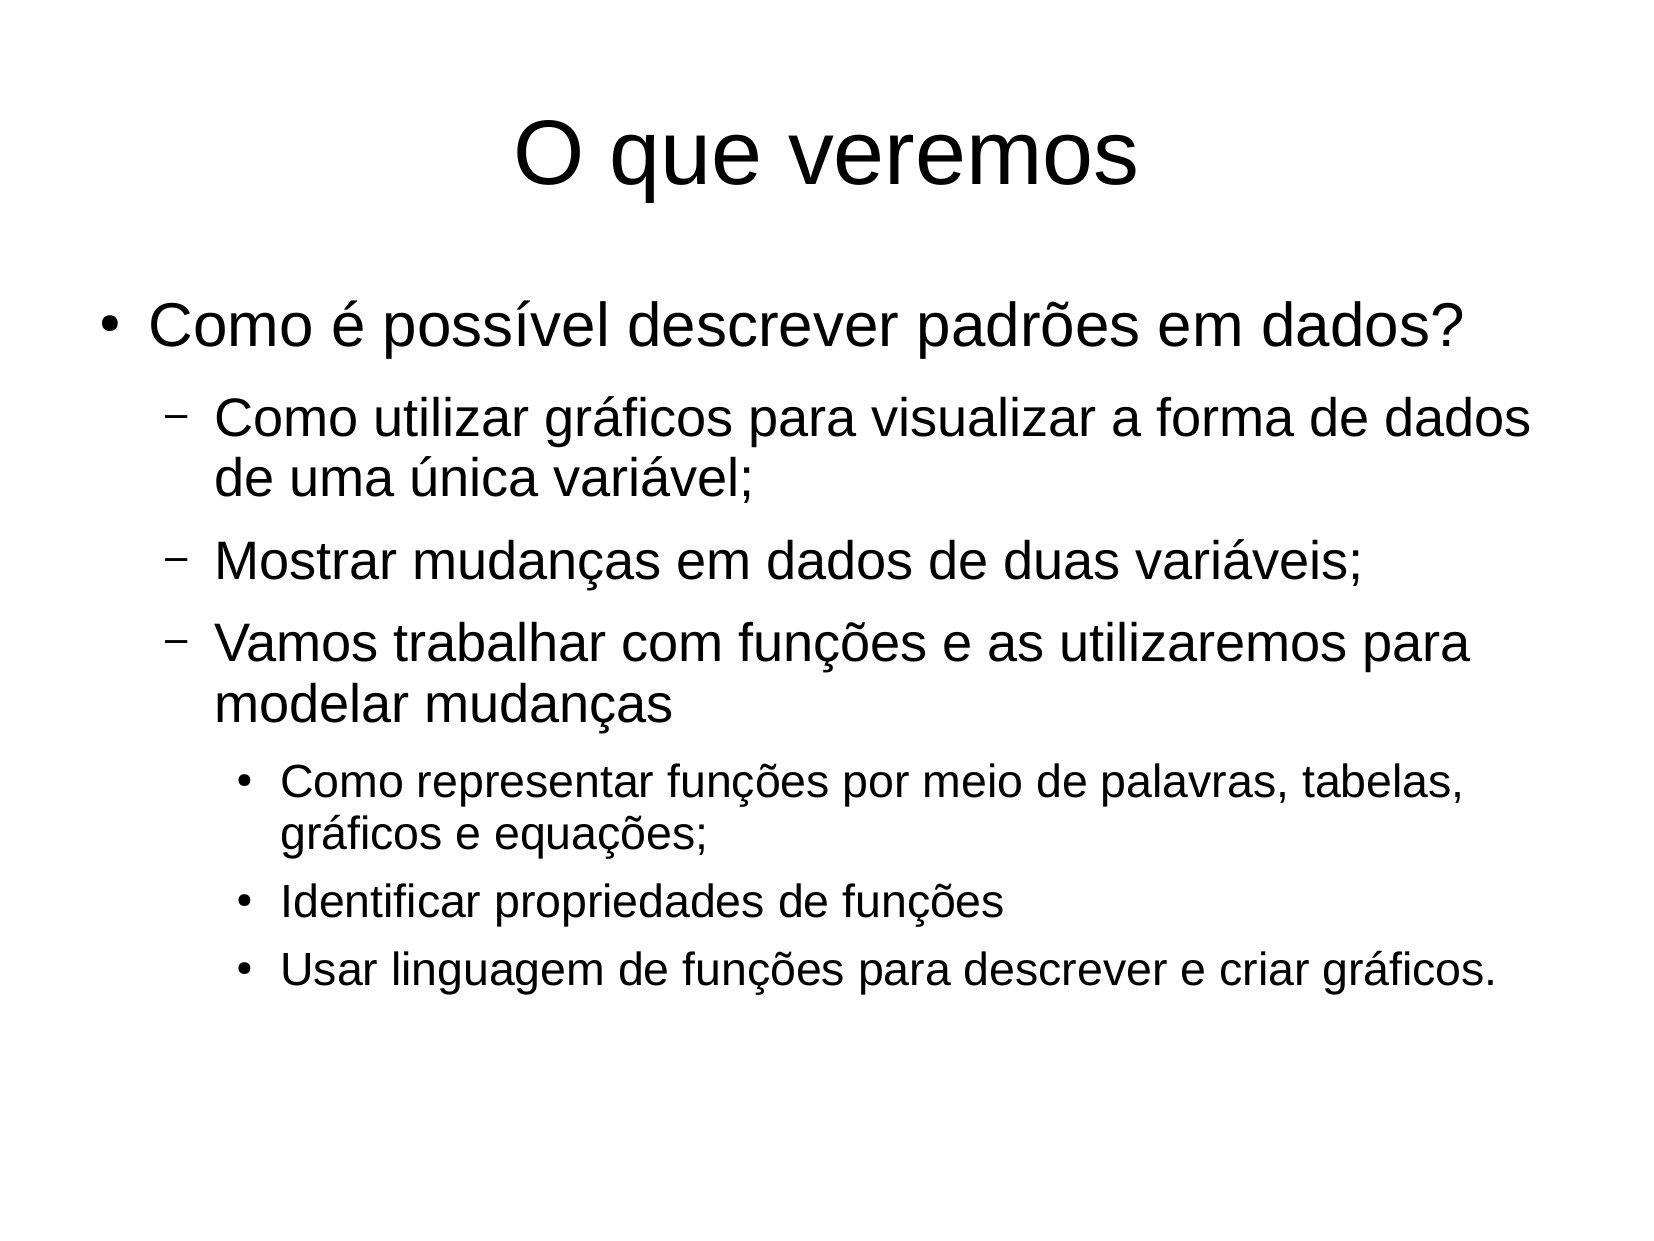

# O que veremos
Como é possível descrever padrões em dados?
Como utilizar gráficos para visualizar a forma de dados de uma única variável;
Mostrar mudanças em dados de duas variáveis;
Vamos trabalhar com funções e as utilizaremos para modelar mudanças
Como representar funções por meio de palavras, tabelas, gráficos e equações;
Identificar propriedades de funções
Usar linguagem de funções para descrever e criar gráficos.